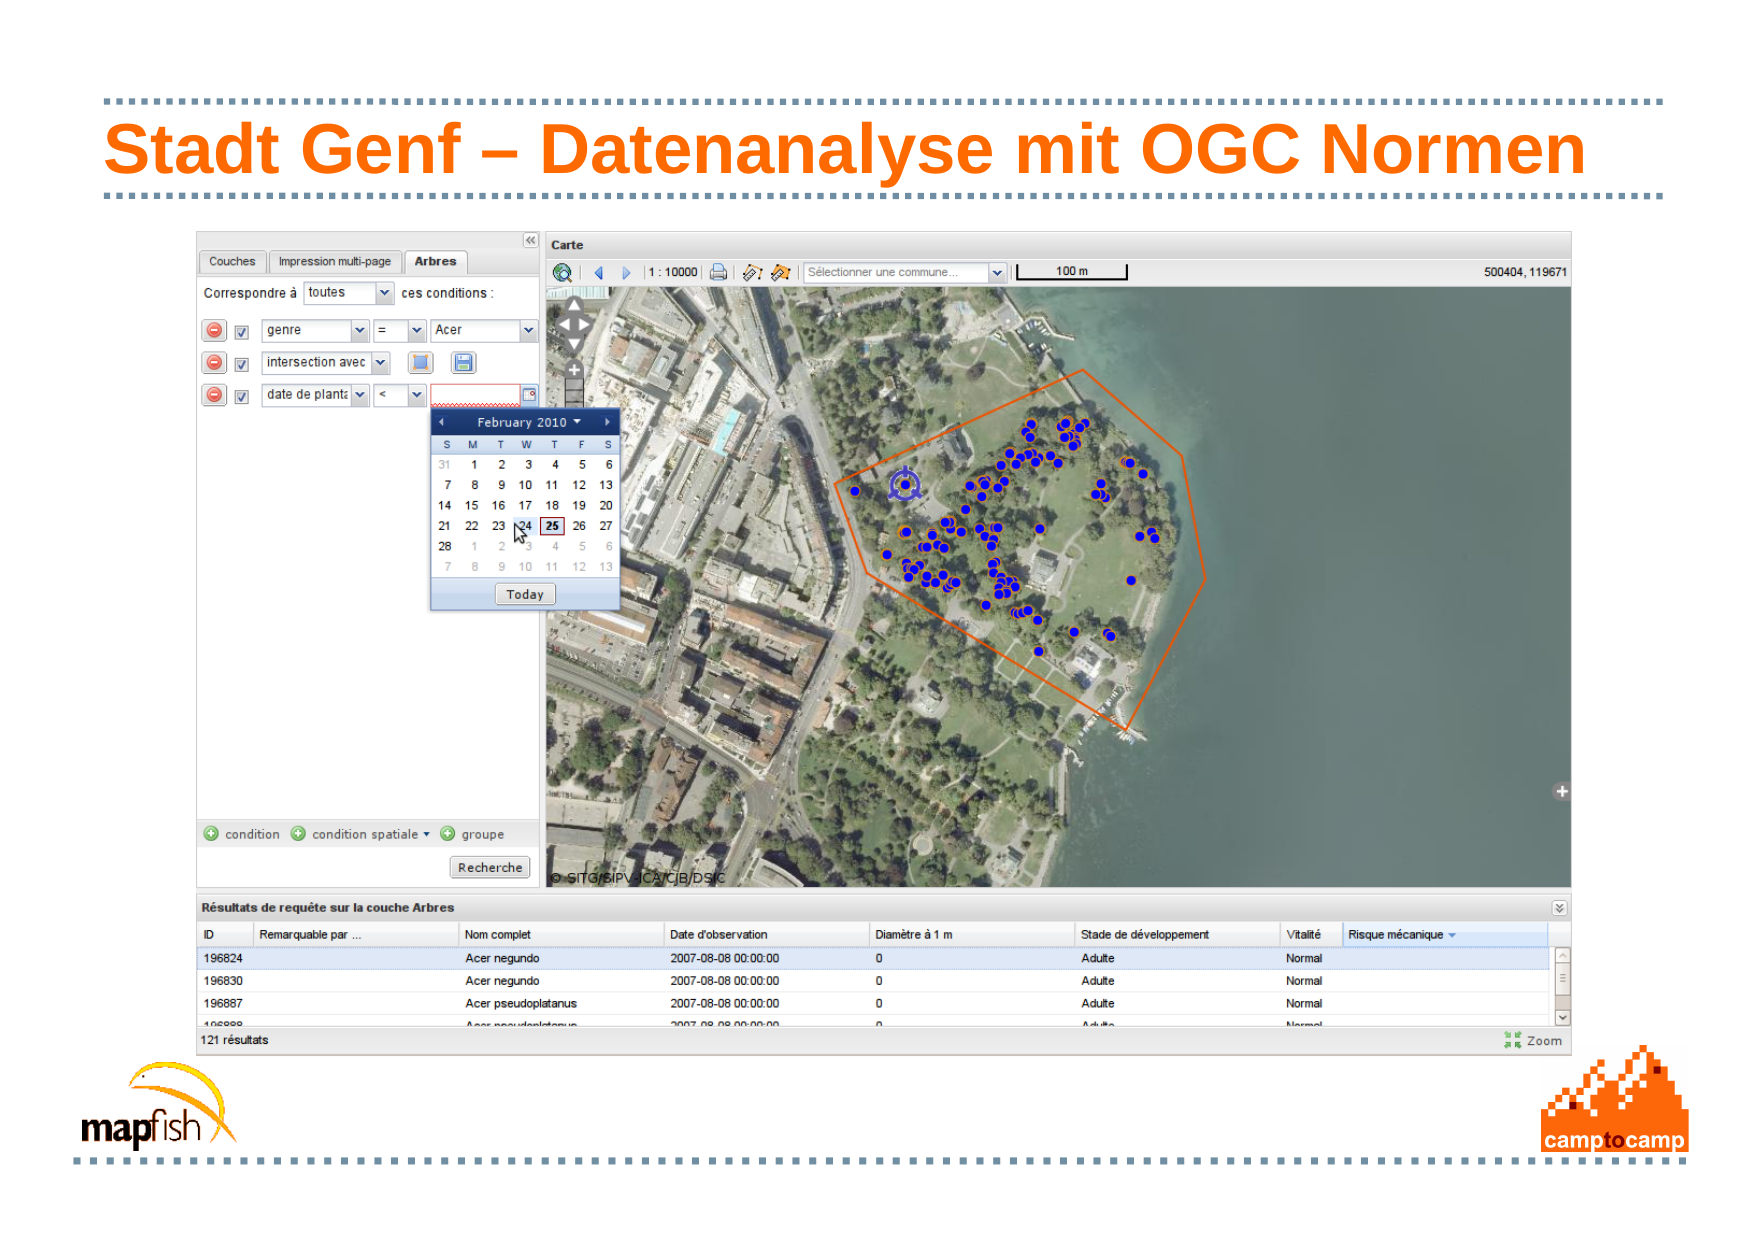

# Stadt Genf – Datenanalyse mit OGC Normen